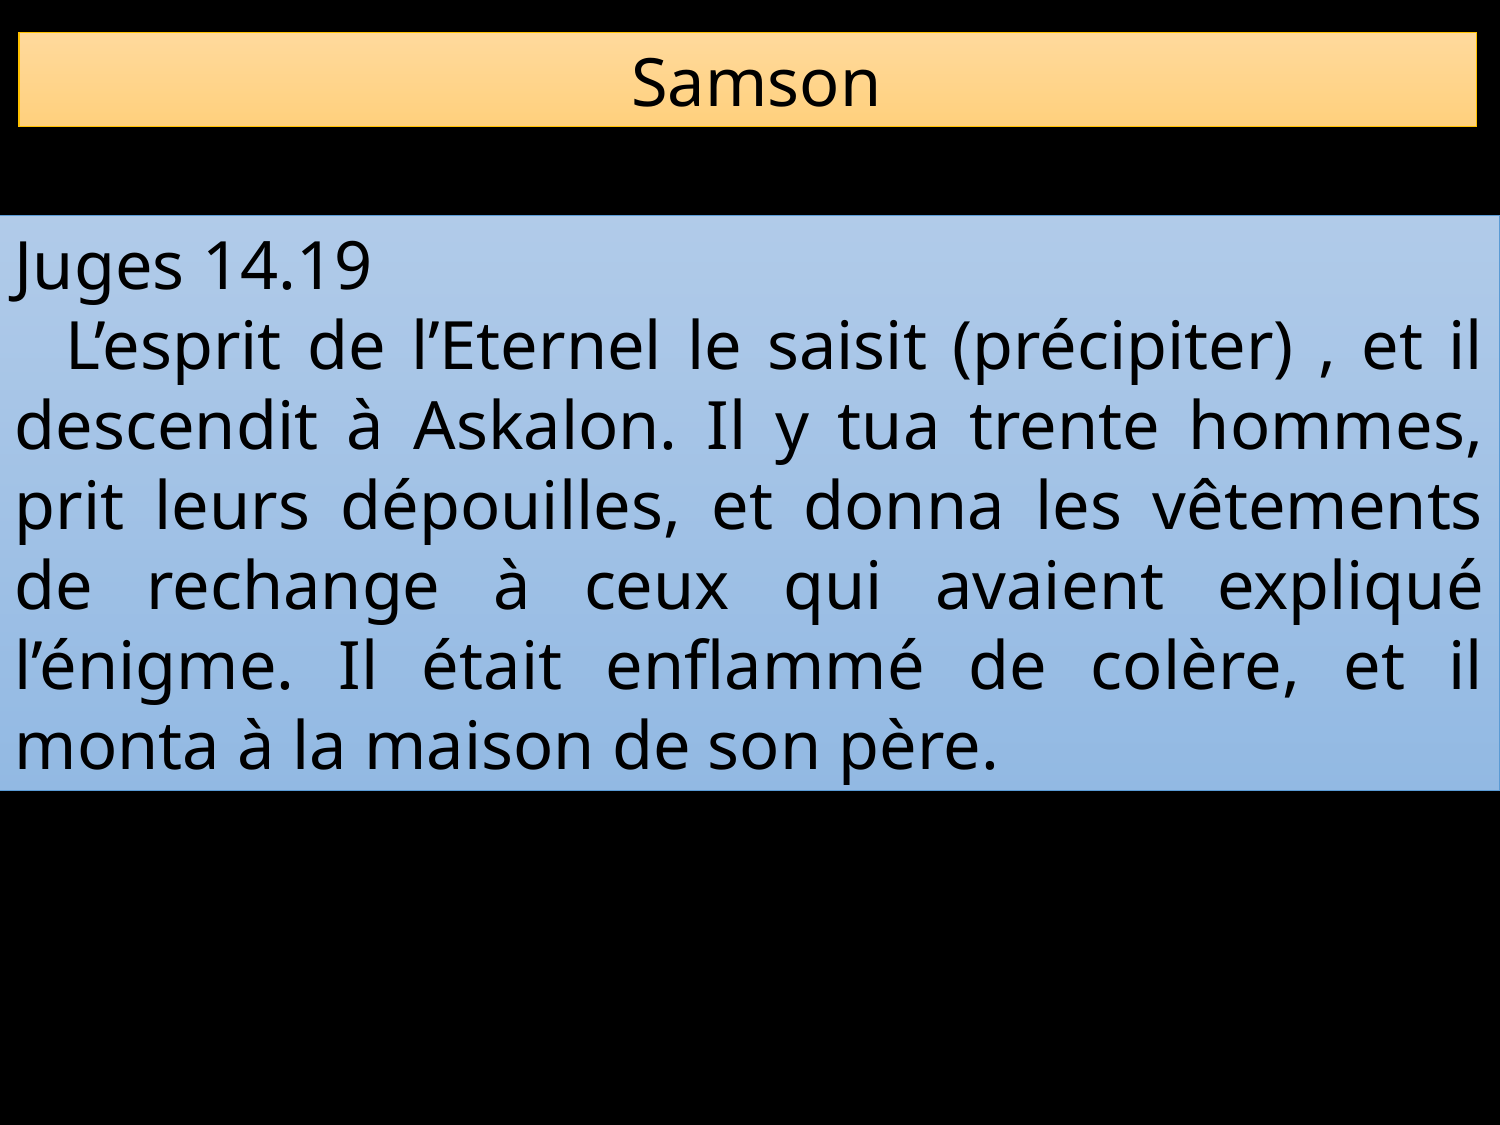

Samson
Juges 14.19
 L’esprit de l’Eternel le saisit (précipiter) , et il descendit à Askalon. Il y tua trente hommes, prit leurs dépouilles, et donna les vêtements de rechange à ceux qui avaient expliqué l’énigme. Il était enflammé de colère, et il monta à la maison de son père.